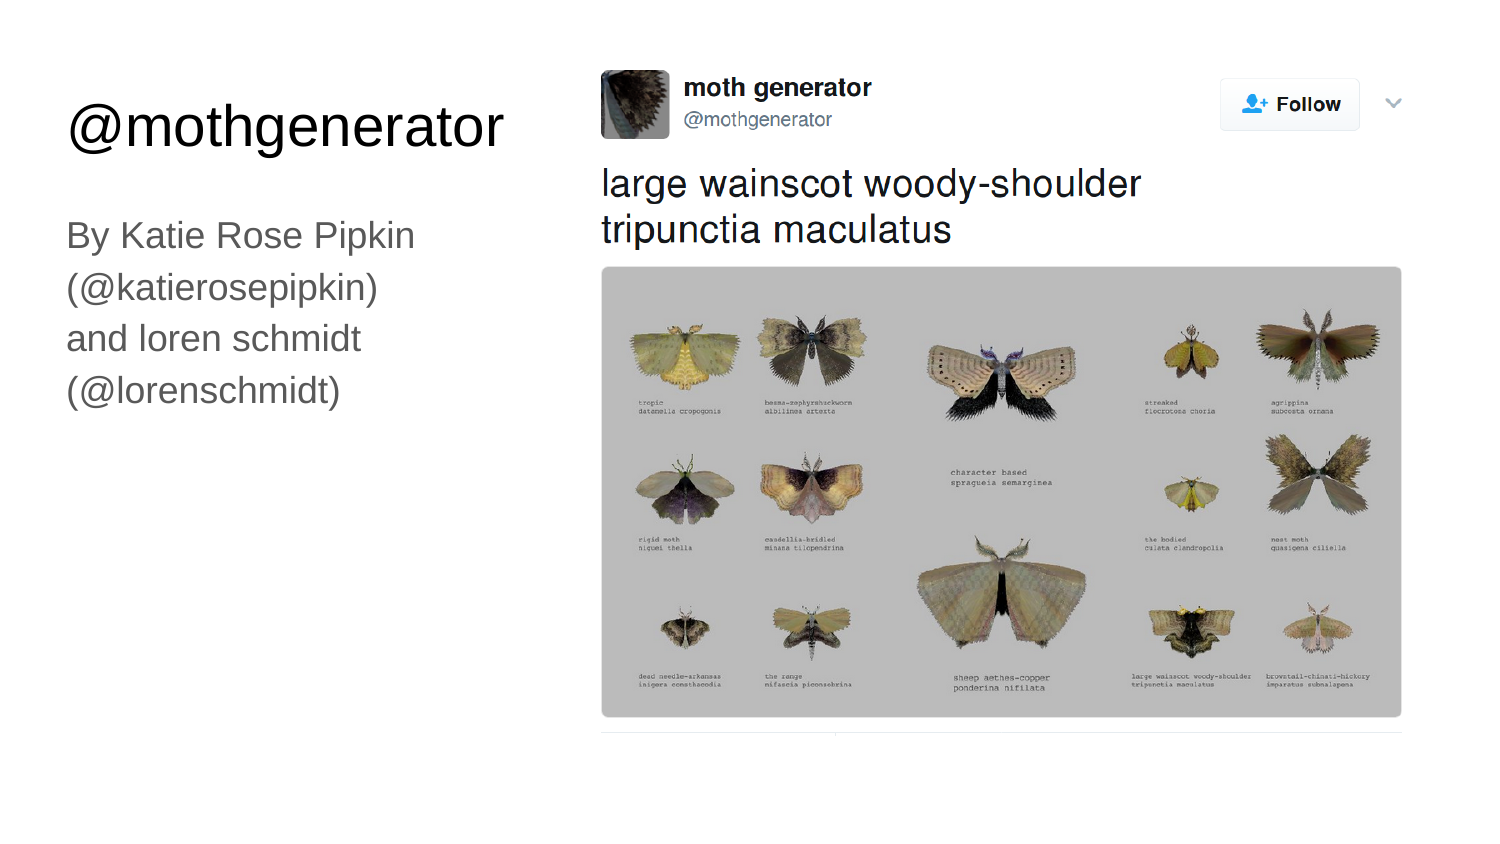

# @mothgenerator
By Katie Rose Pipkin
(@katierosepipkin)
and loren schmidt
(@lorenschmidt)